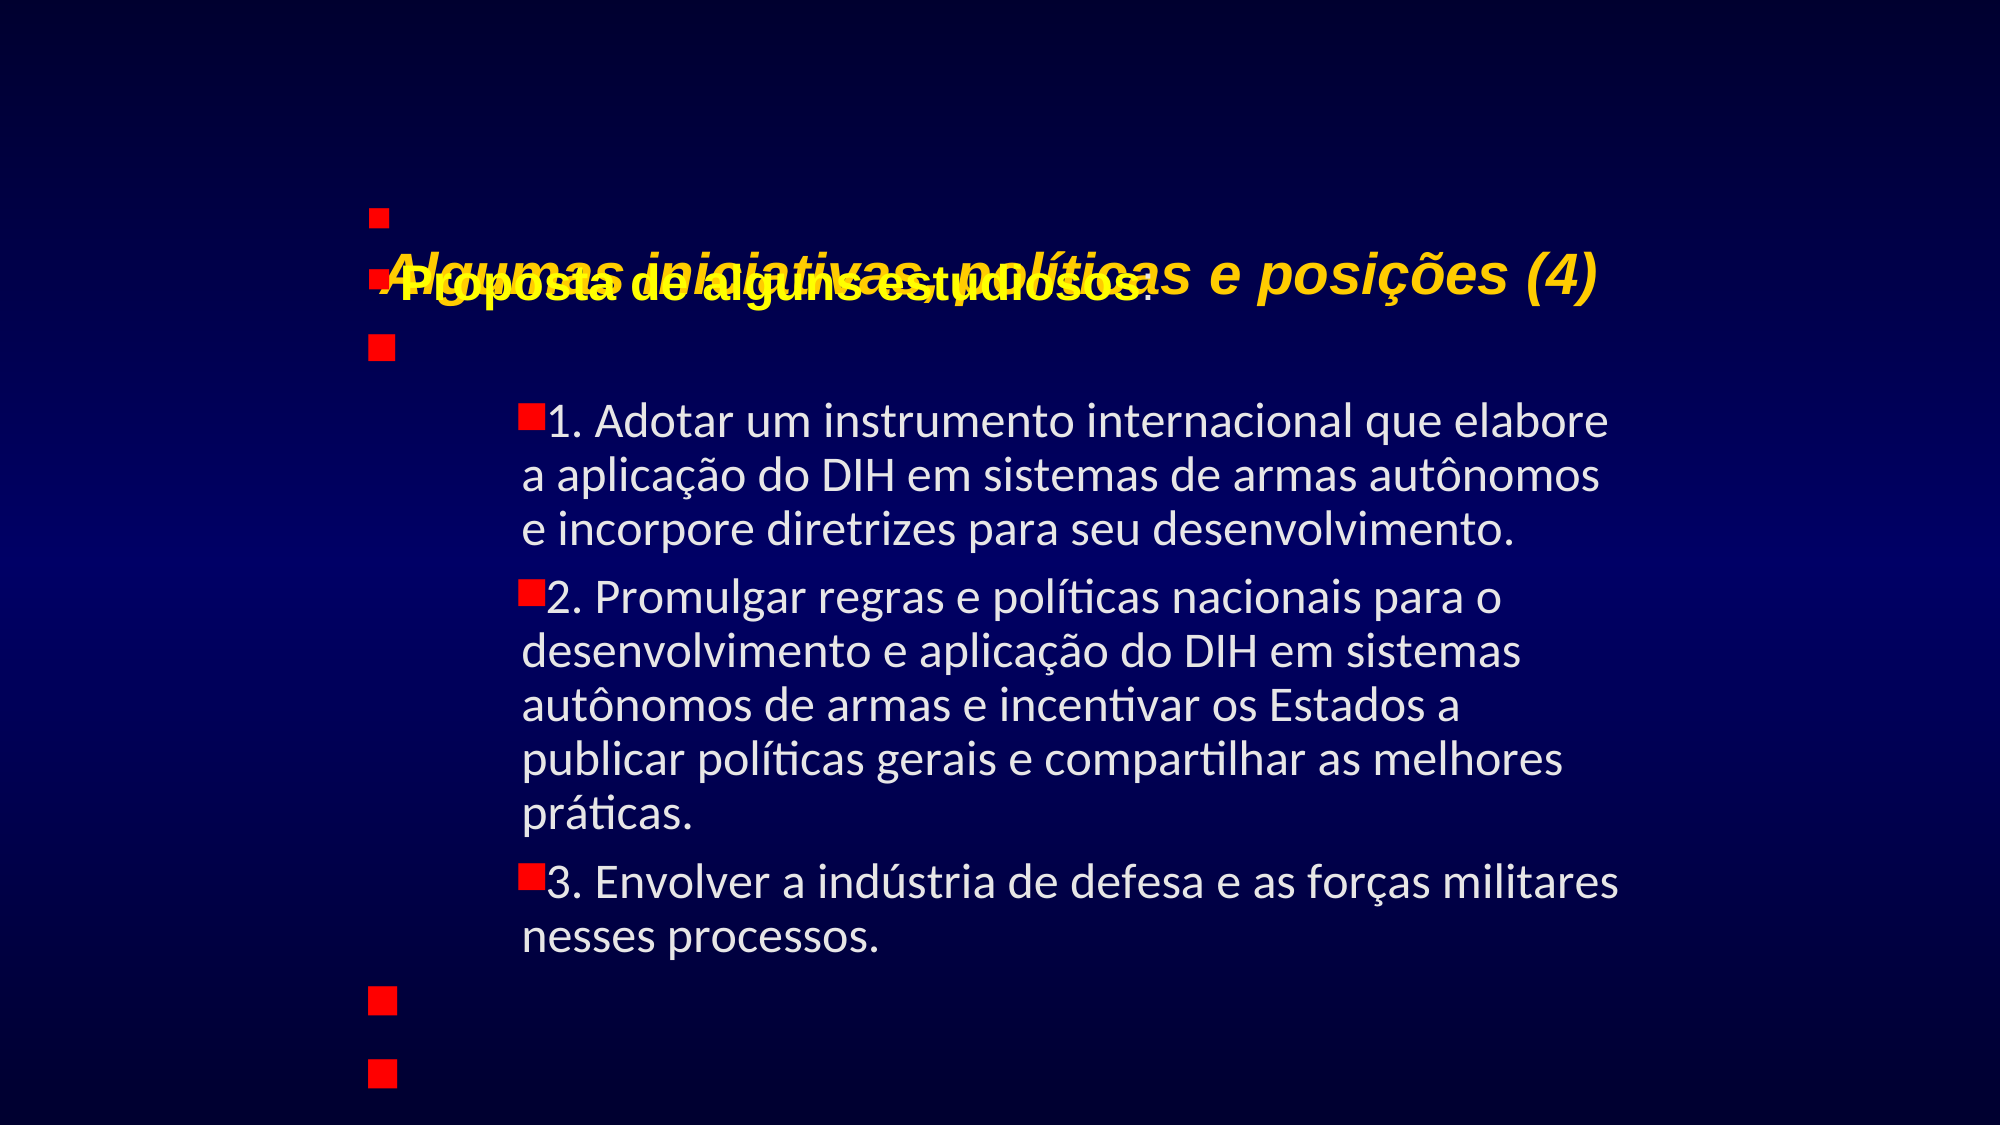

Algumas iniciativas, políticas e posições (4)
 Proposta de alguns estudiosos:
1. Adotar um instrumento internacional que elabore a aplicação do DIH em sistemas de armas autônomos e incorpore diretrizes para seu desenvolvimento.
2. Promulgar regras e políticas nacionais para o desenvolvimento e aplicação do DIH em sistemas autônomos de armas e incentivar os Estados a publicar políticas gerais e compartilhar as melhores práticas.
3. Envolver a indústria de defesa e as forças militares nesses processos.